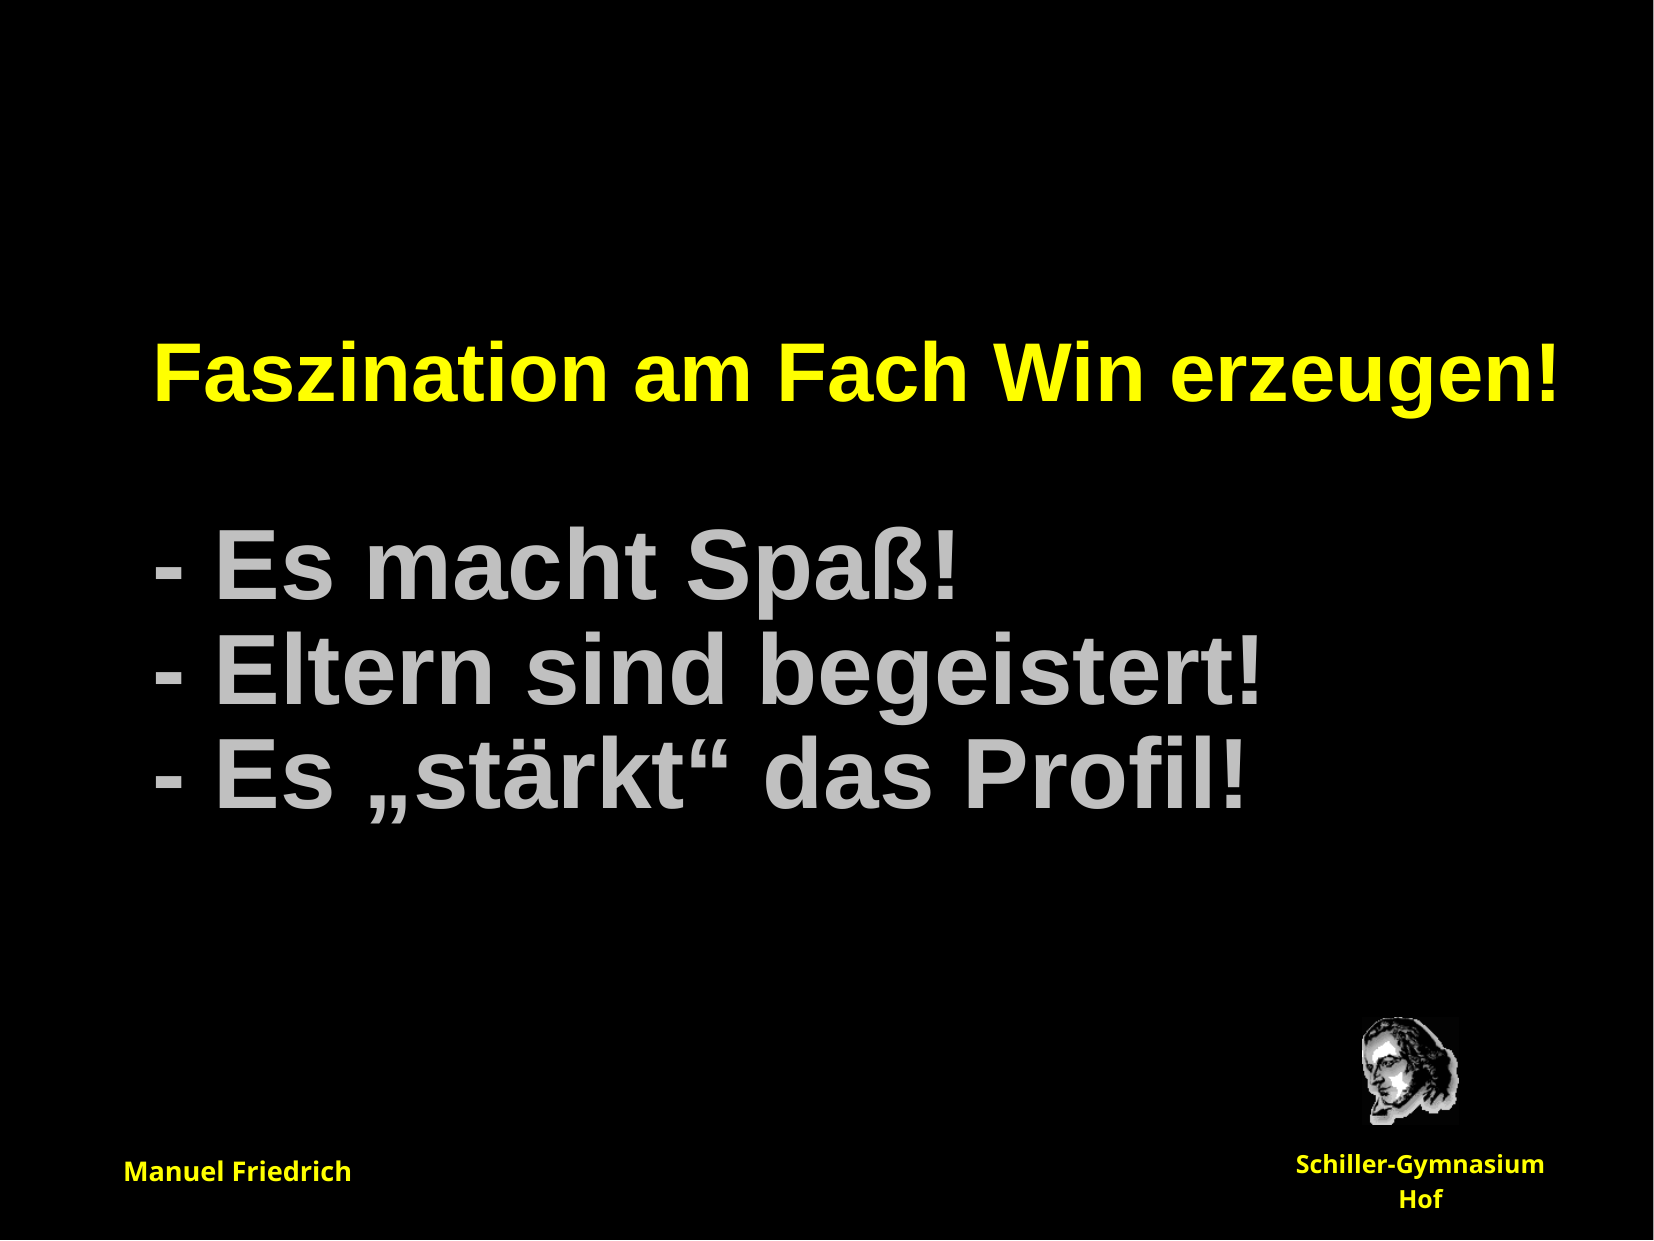

Faszination am Fach Win erzeugen!
- Es macht Spaß!
- Eltern sind begeistert!
- Es „stärkt“ das Profil!
Schiller-Gymnasium
Hof
Manuel Friedrich